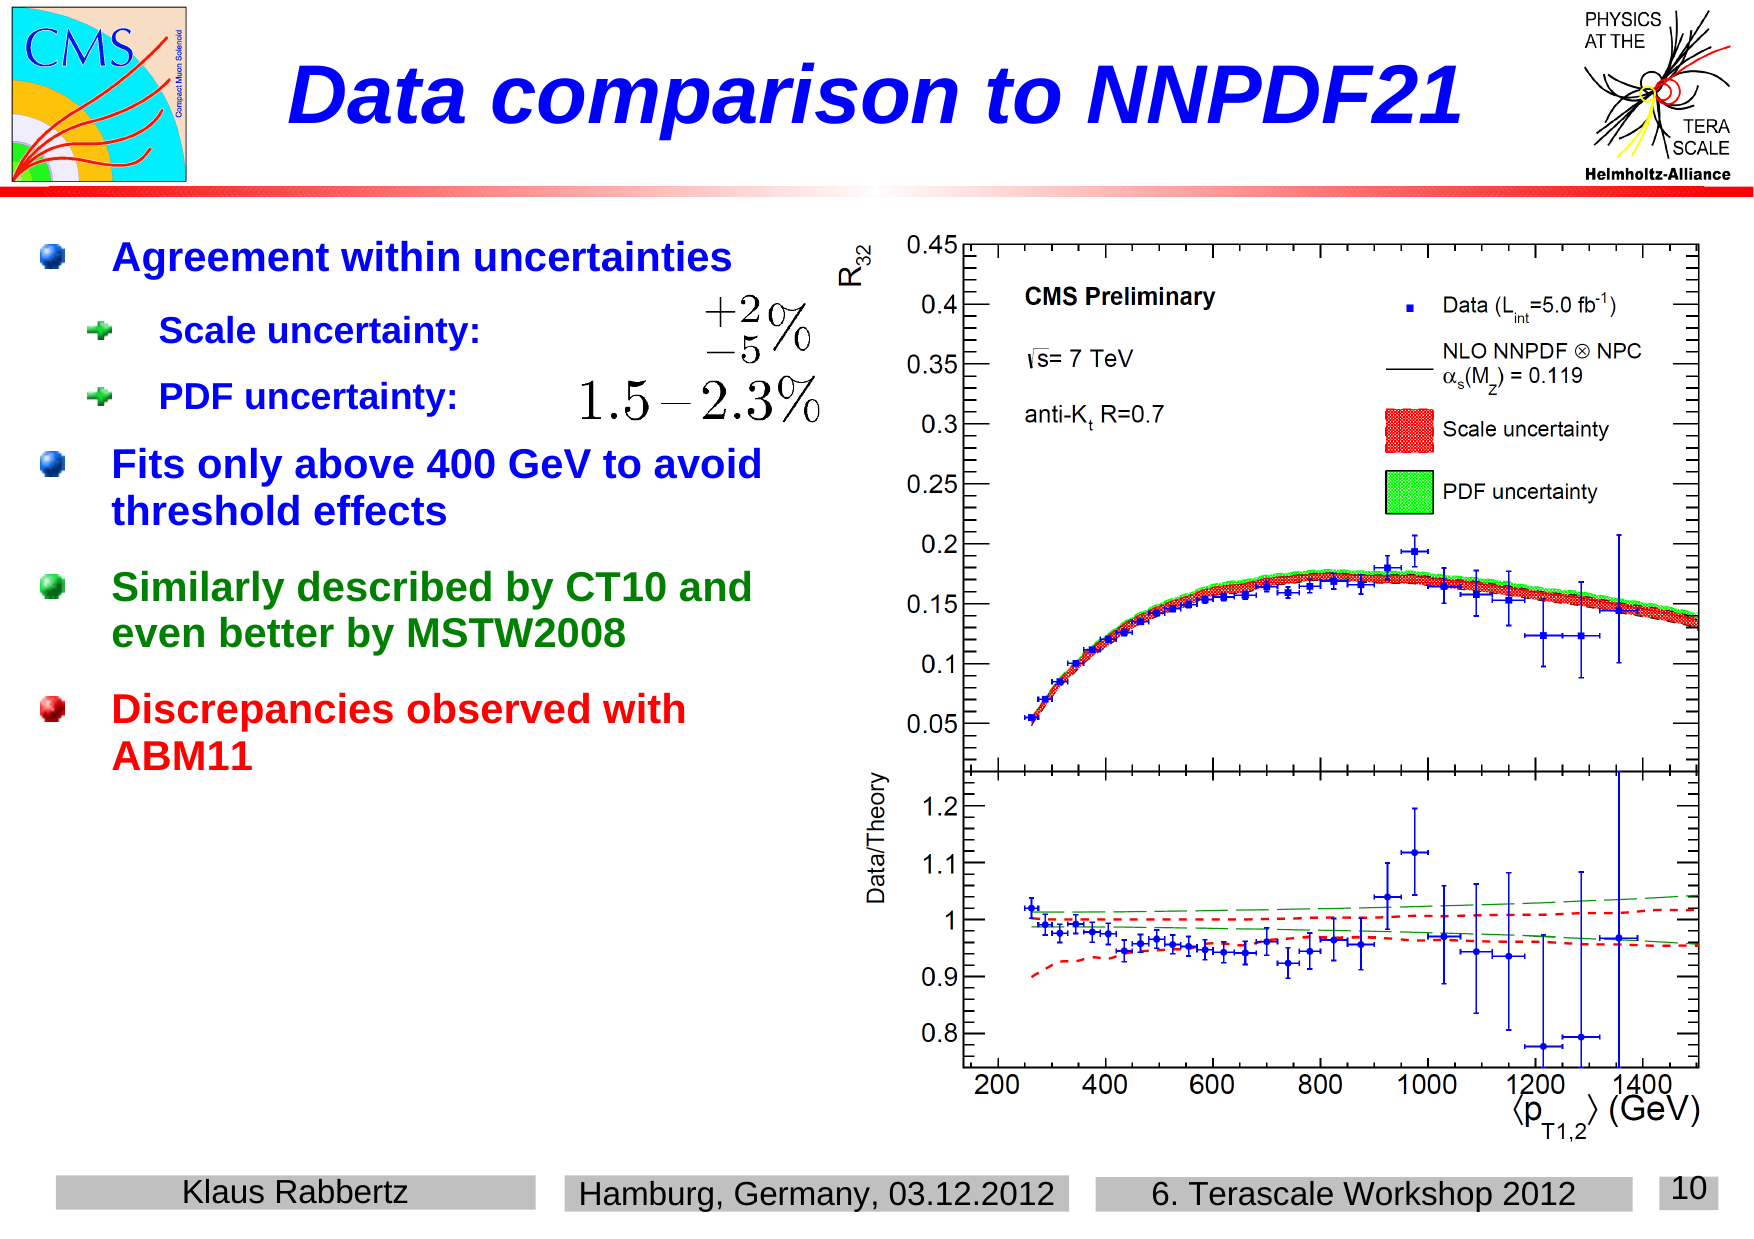

# Data comparison to NNPDF21
Agreement within uncertainties
Scale uncertainty:
PDF uncertainty:
Fits only above 400 GeV to avoid threshold effects
Similarly described by CT10 and even better by MSTW2008
Discrepancies observed with ABM11